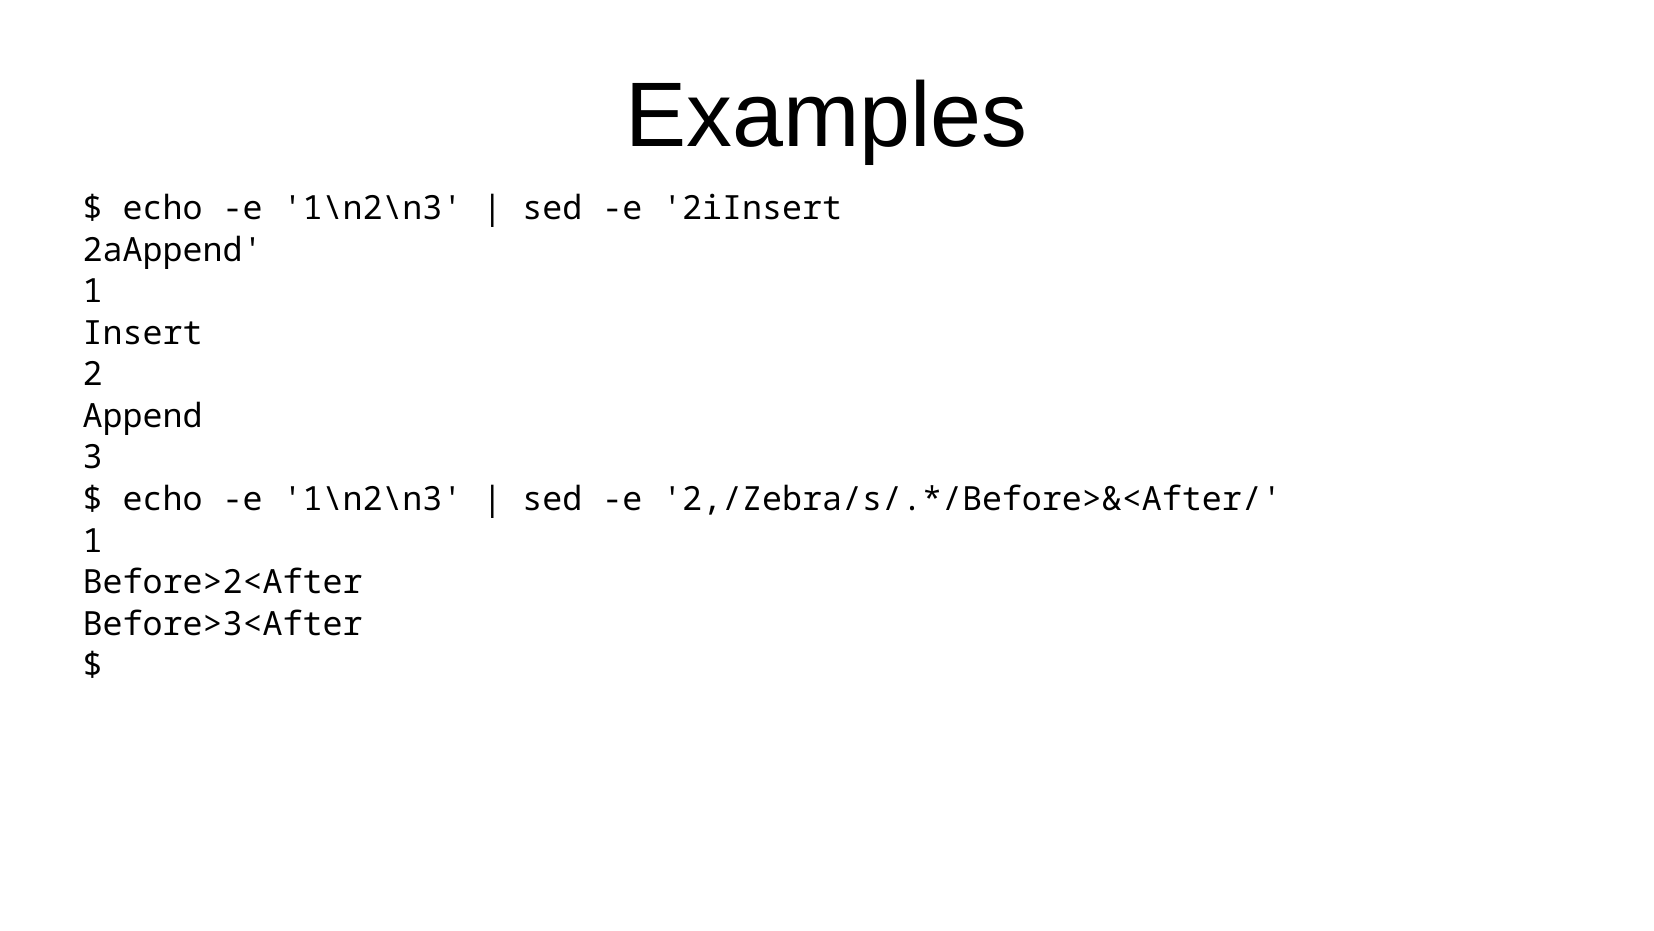

# Examples
$ echo -e '1\n2\n3' | sed -e '2iInsert
2aAppend'
1
Insert
2
Append
3
$ echo -e '1\n2\n3' | sed -e '2,/Zebra/s/.*/Before>&<After/'
1
Before>2<After
Before>3<After
$